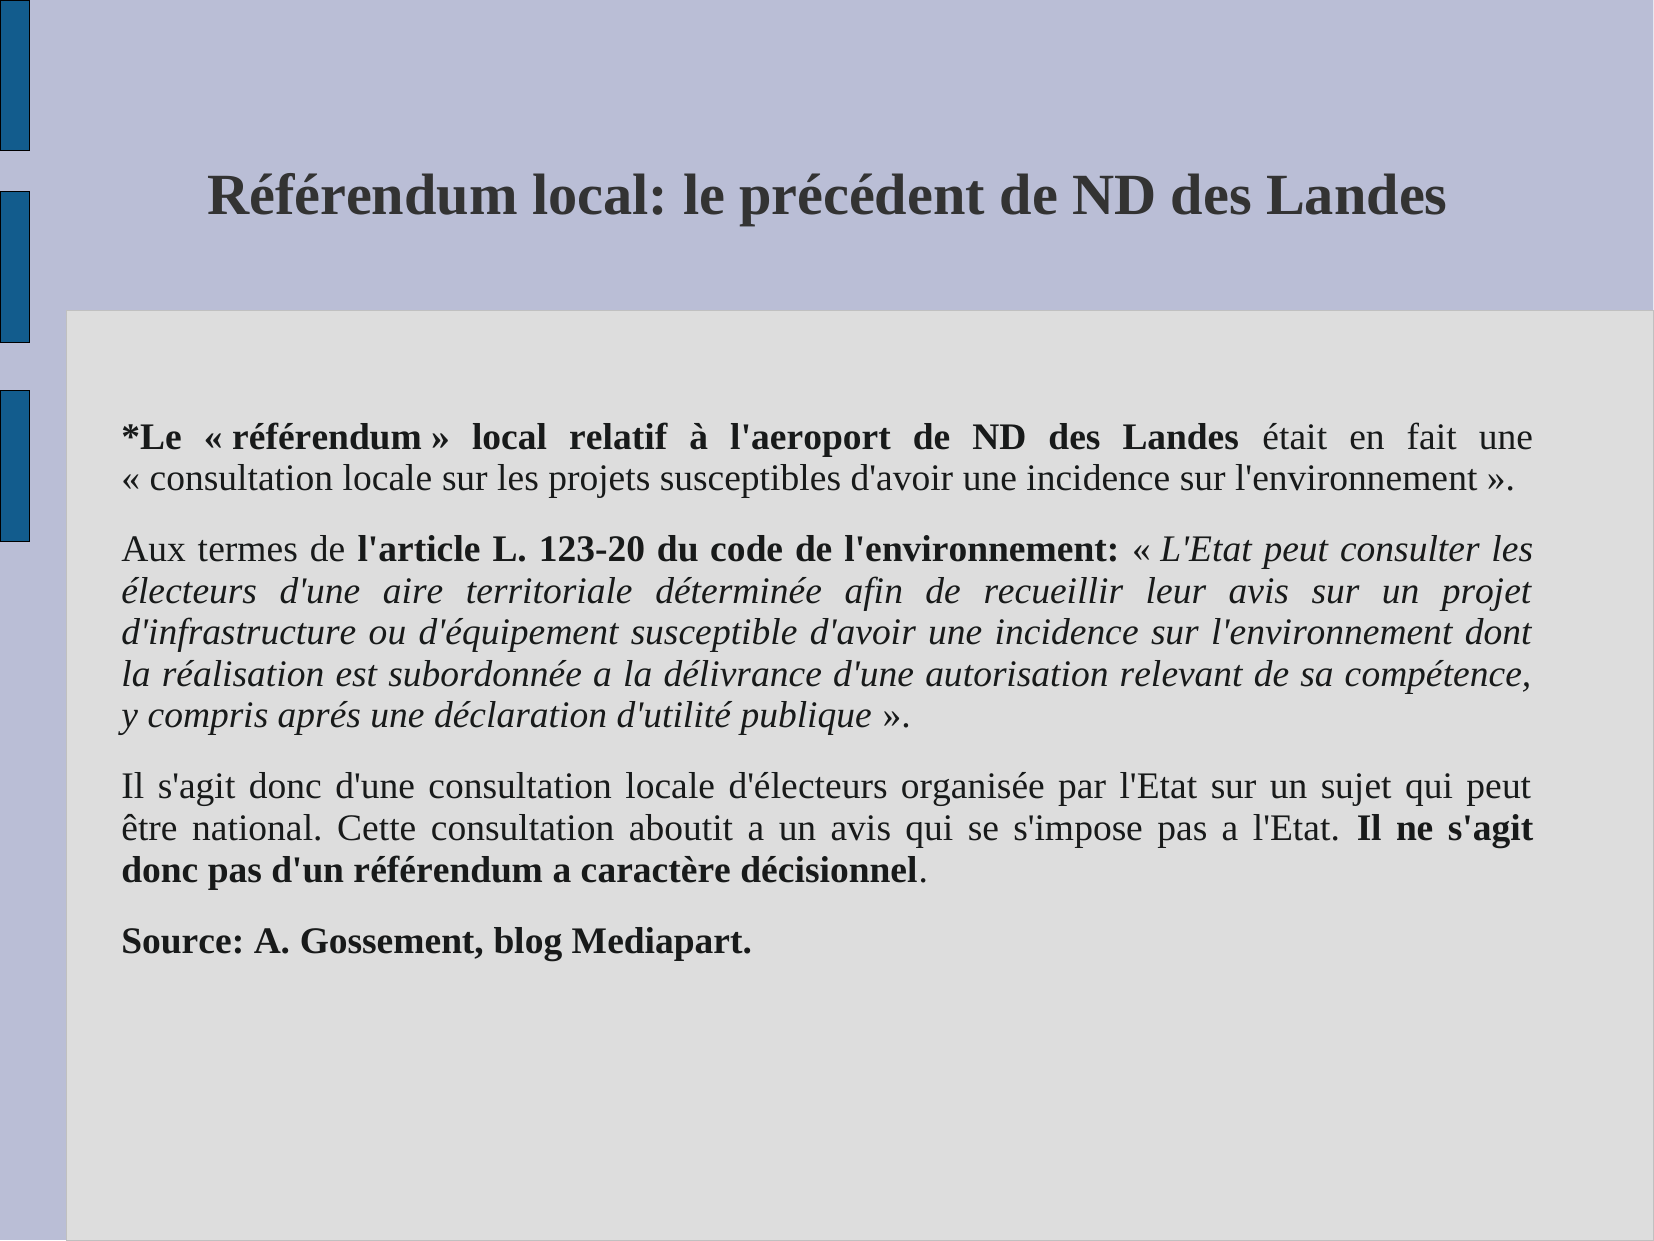

# Référendum local: le précédent de ND des Landes
*Le « référendum » local relatif à l'aeroport de ND des Landes était en fait une « consultation locale sur les projets susceptibles d'avoir une incidence sur l'environnement ».
Aux termes de l'article L. 123-20 du code de l'environnement: « L'Etat peut consulter les électeurs d'une aire territoriale déterminée afin de recueillir leur avis sur un projet d'infrastructure ou d'équipement susceptible d'avoir une incidence sur l'environnement dont la réalisation est subordonnée а la délivrance d'une autorisation relevant de sa compétence, y compris aprés une déclaration d'utilité publique ».
Il s'agit donc d'une consultation locale d'électeurs organisée par l'Etat sur un sujet qui peut être national. Cette consultation aboutit а un avis qui se s'impose pas а l'Etat. Il ne s'agit donc pas d'un référendum а caractère décisionnel.
Source: A. Gossement, blog Mediapart.